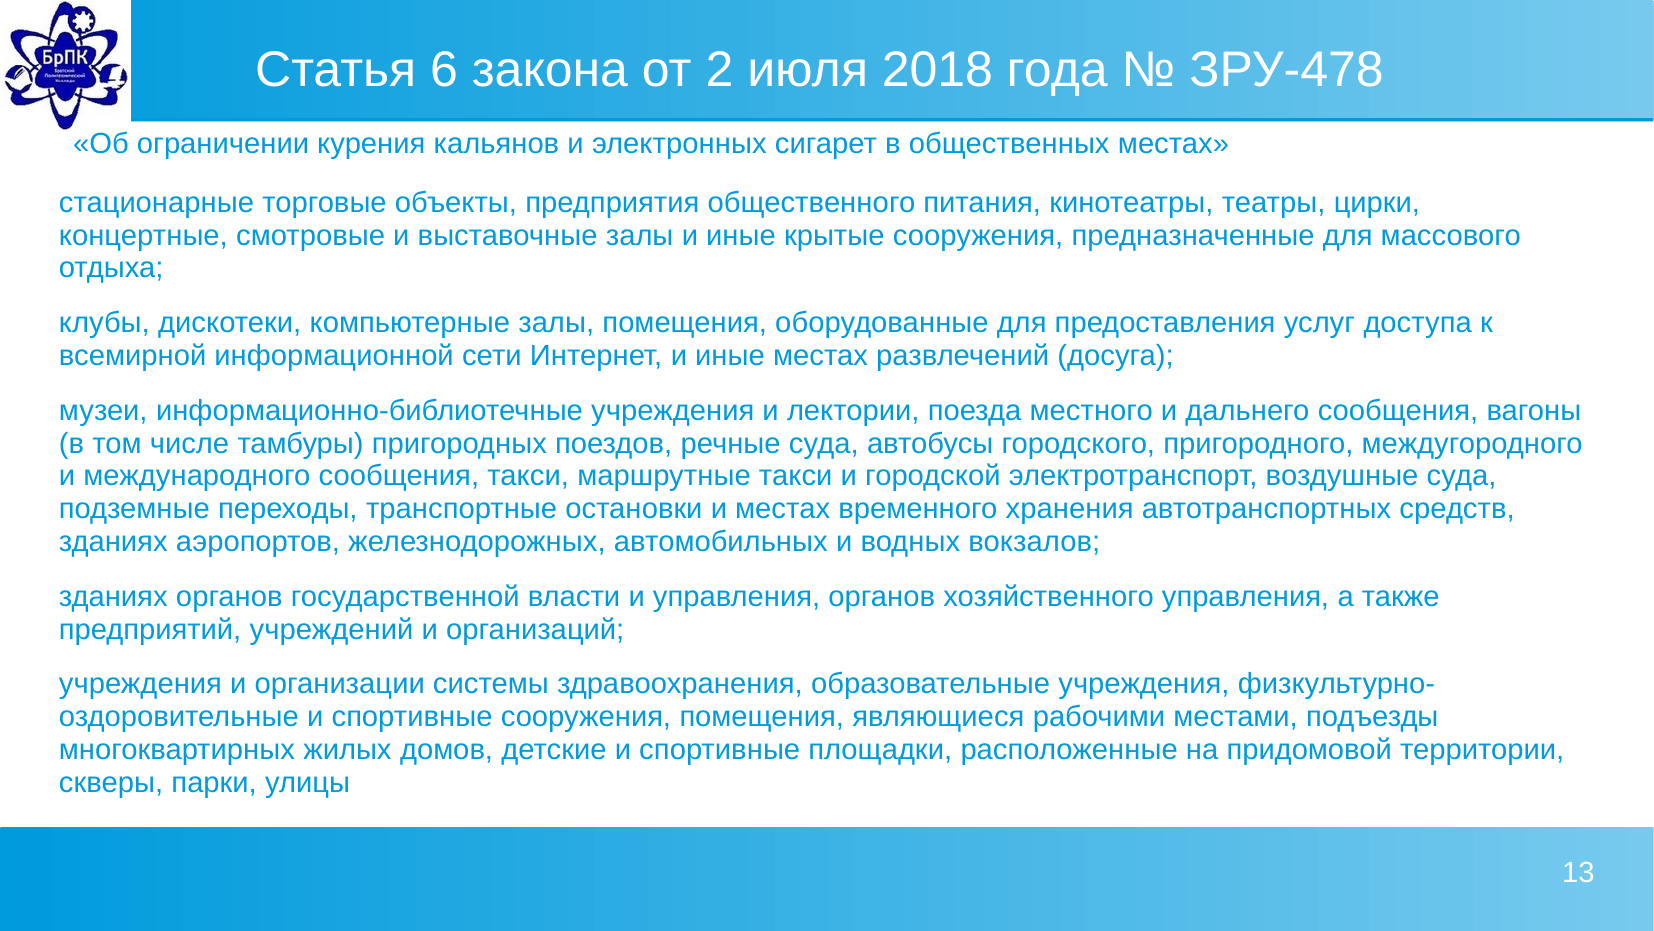

# Статья 6 закона от 2 июля 2018 года № ЗРУ-478
 «Об ограничении курения кальянов и электронных сигарет в общественных местах»
стационарные торговые объекты, предприятия общественного питания, кинотеатры, театры, цирки, концертные, смотровые и выставочные залы и иные крытые сооружения, предназначенные для массового отдыха;
клубы, дискотеки, компьютерные залы, помещения, оборудованные для предоставления услуг доступа к всемирной информационной сети Интернет, и иные местах развлечений (досуга);
музеи, информационно-библиотечные учреждения и лектории, поезда местного и дальнего сообщения, вагоны (в том числе тамбуры) пригородных поездов, речные суда, автобусы городского, пригородного, междугородного и международного сообщения, такси, маршрутные такси и городской электротранспорт, воздушные суда, подземные переходы, транспортные остановки и местах временного хранения автотранспортных средств, зданиях аэропортов, железнодорожных, автомобильных и водных вокзалов;
зданиях органов государственной власти и управления, органов хозяйственного управления, а также предприятий, учреждений и организаций;
учреждения и организации системы здравоохранения, образовательные учреждения, физкультурно-оздоровительные и спортивные сооружения, помещения, являющиеся рабочими местами, подъезды многоквартирных жилых домов, детские и спортивные площадки, расположенные на придомовой территории, скверы, парки, улицы
13